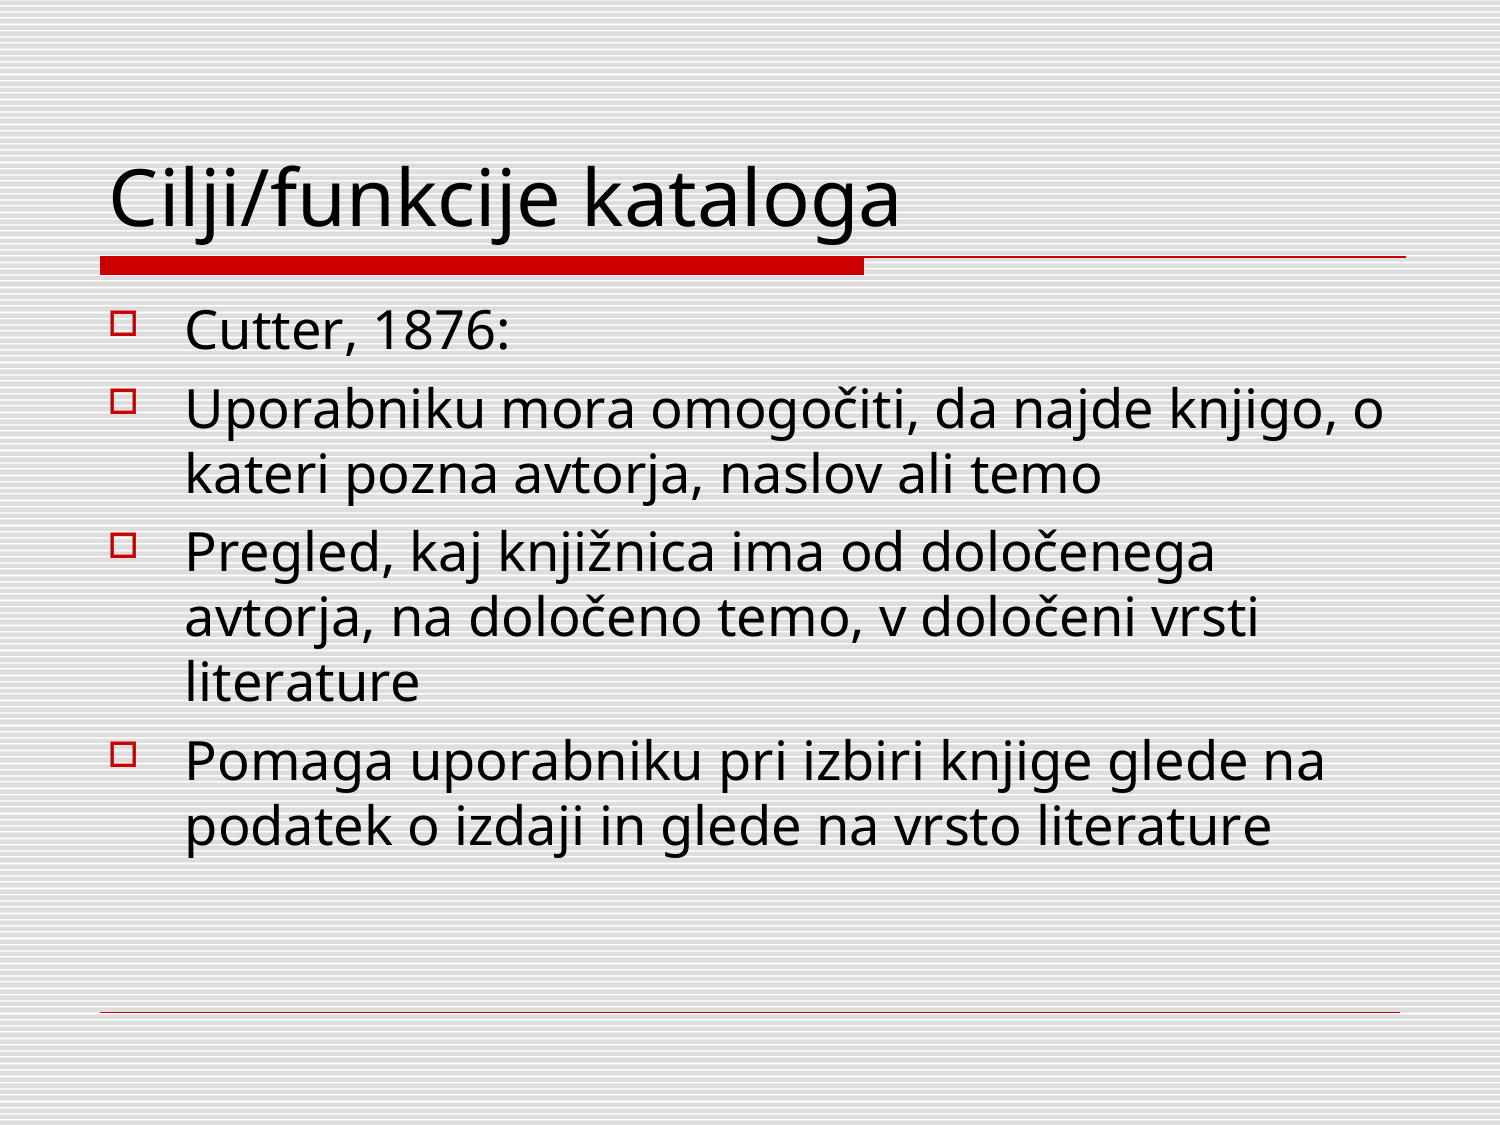

# Cilji/funkcije kataloga
Cutter, 1876:
Uporabniku mora omogočiti, da najde knjigo, o kateri pozna avtorja, naslov ali temo
Pregled, kaj knjižnica ima od določenega avtorja, na določeno temo, v določeni vrsti literature
Pomaga uporabniku pri izbiri knjige glede na podatek o izdaji in glede na vrsto literature